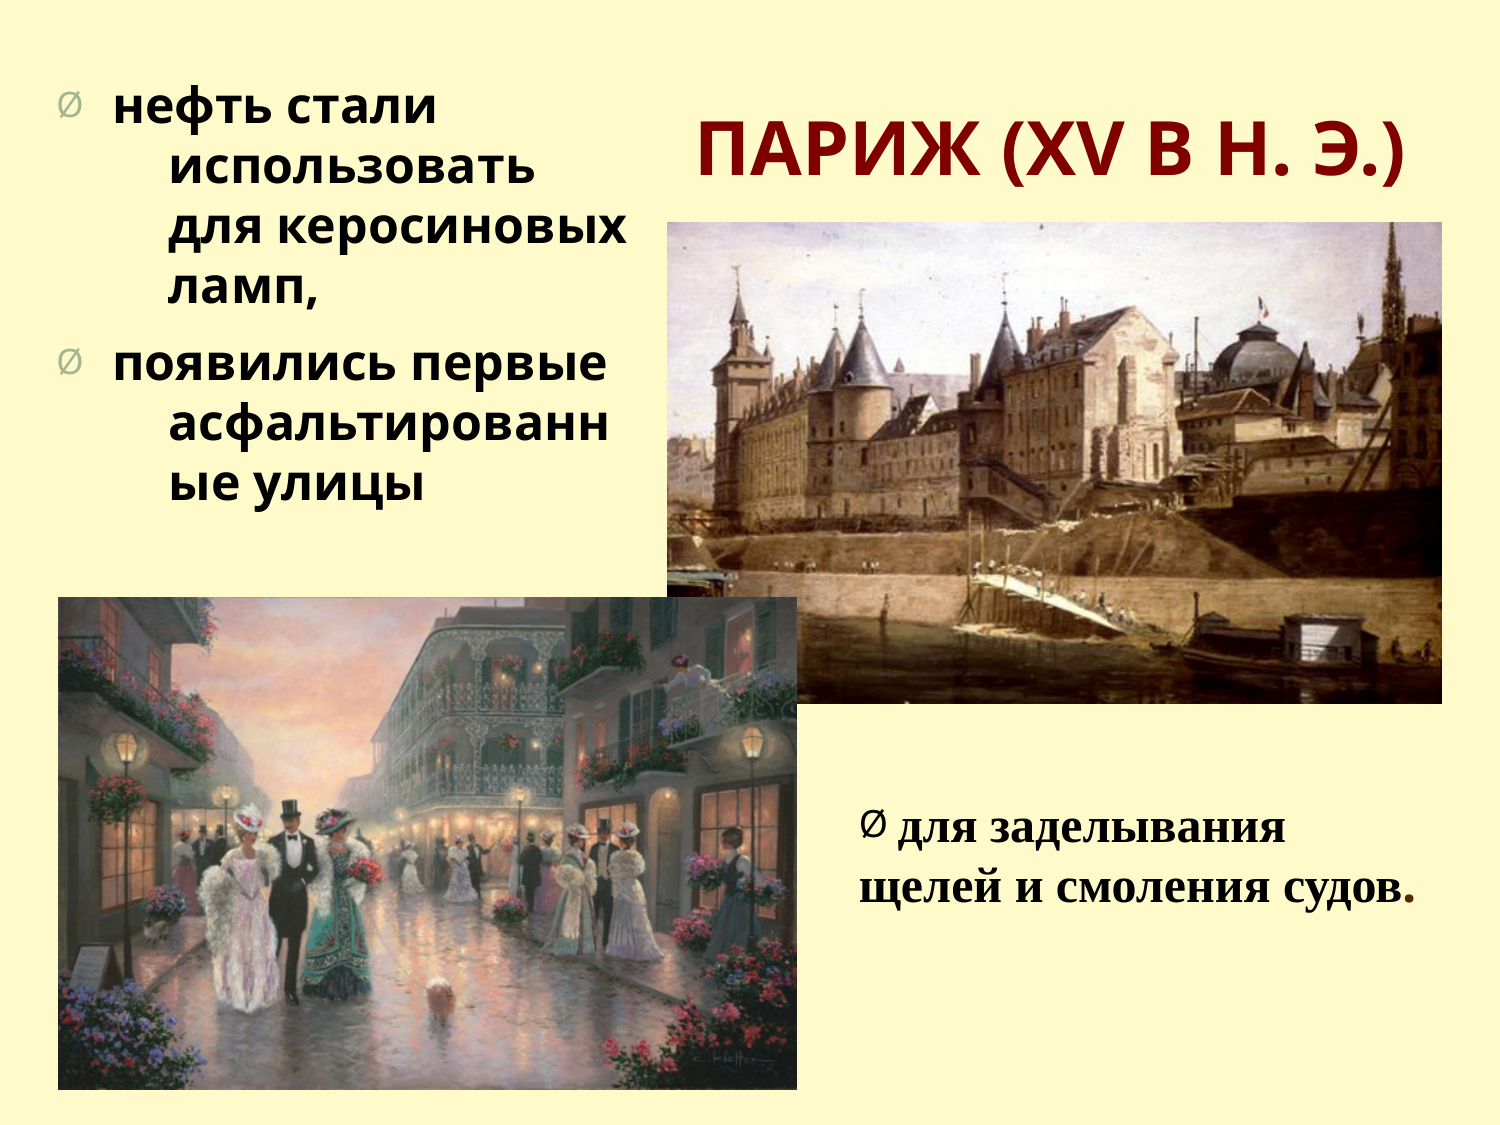

нефть стали использовать для керосиновых ламп,
появились первые асфальтированные улицы
# Париж (ХV в н. э.)
 для заделывания щелей и смоления судов.